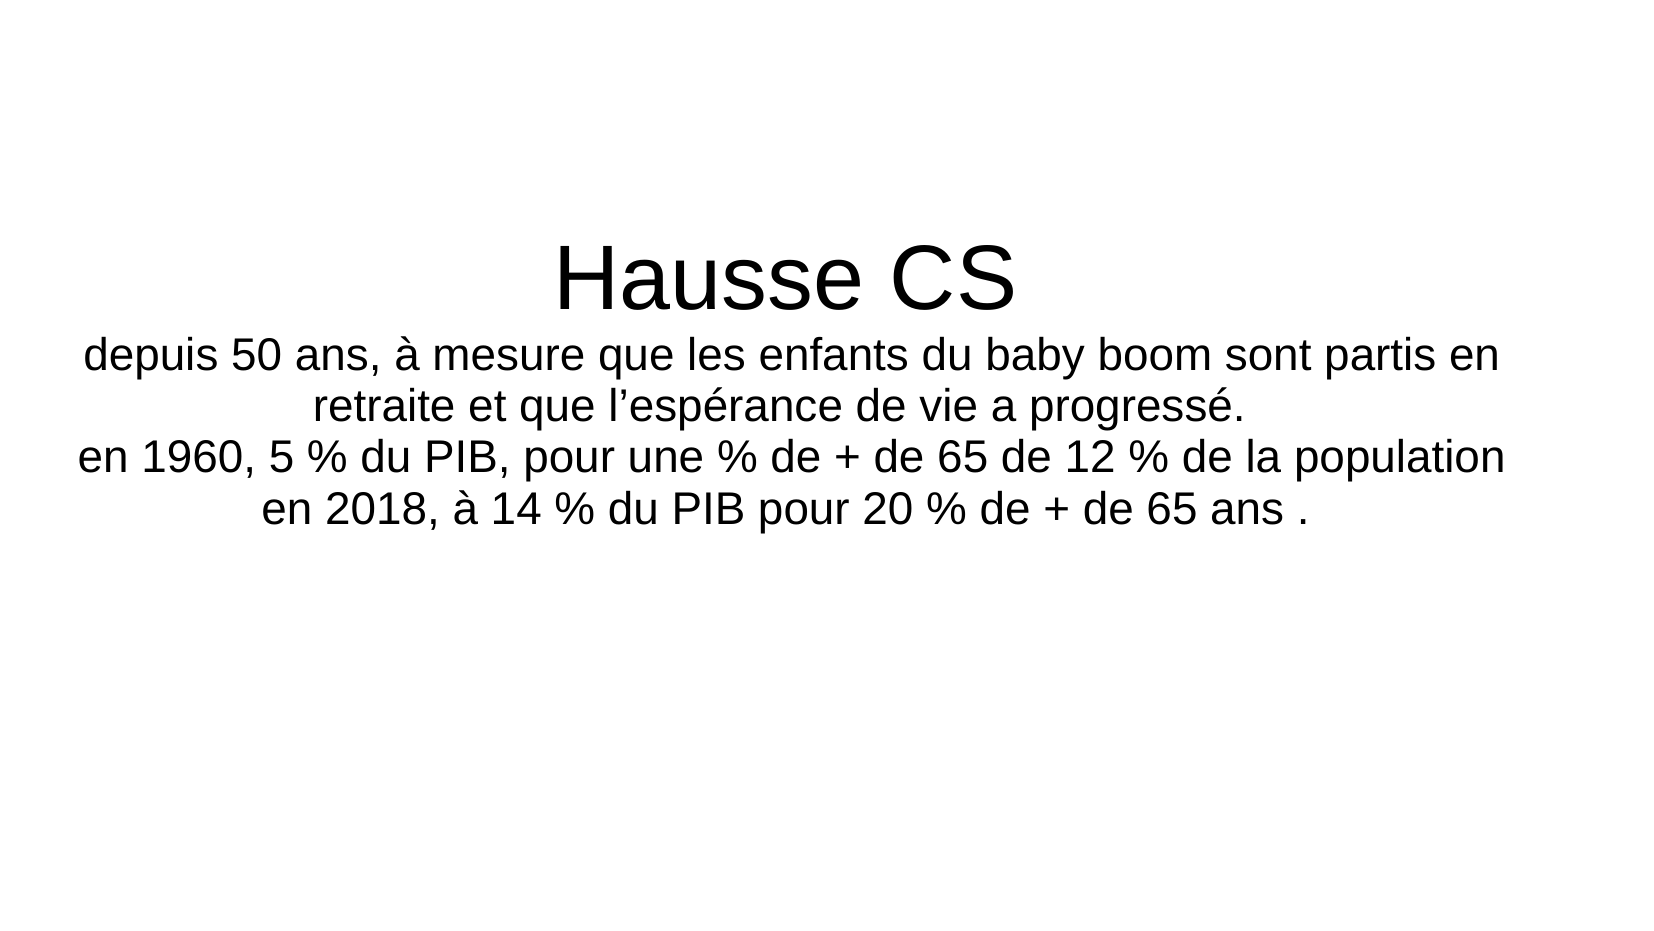

# Hausse CS depuis 50 ans, à mesure que les enfants du baby boom sont partis en retraite et que l’espérance de vie a progressé. en 1960, 5 % du PIB, pour une % de + de 65 de 12 % de la population en 2018, à 14 % du PIB pour 20 % de + de 65 ans .